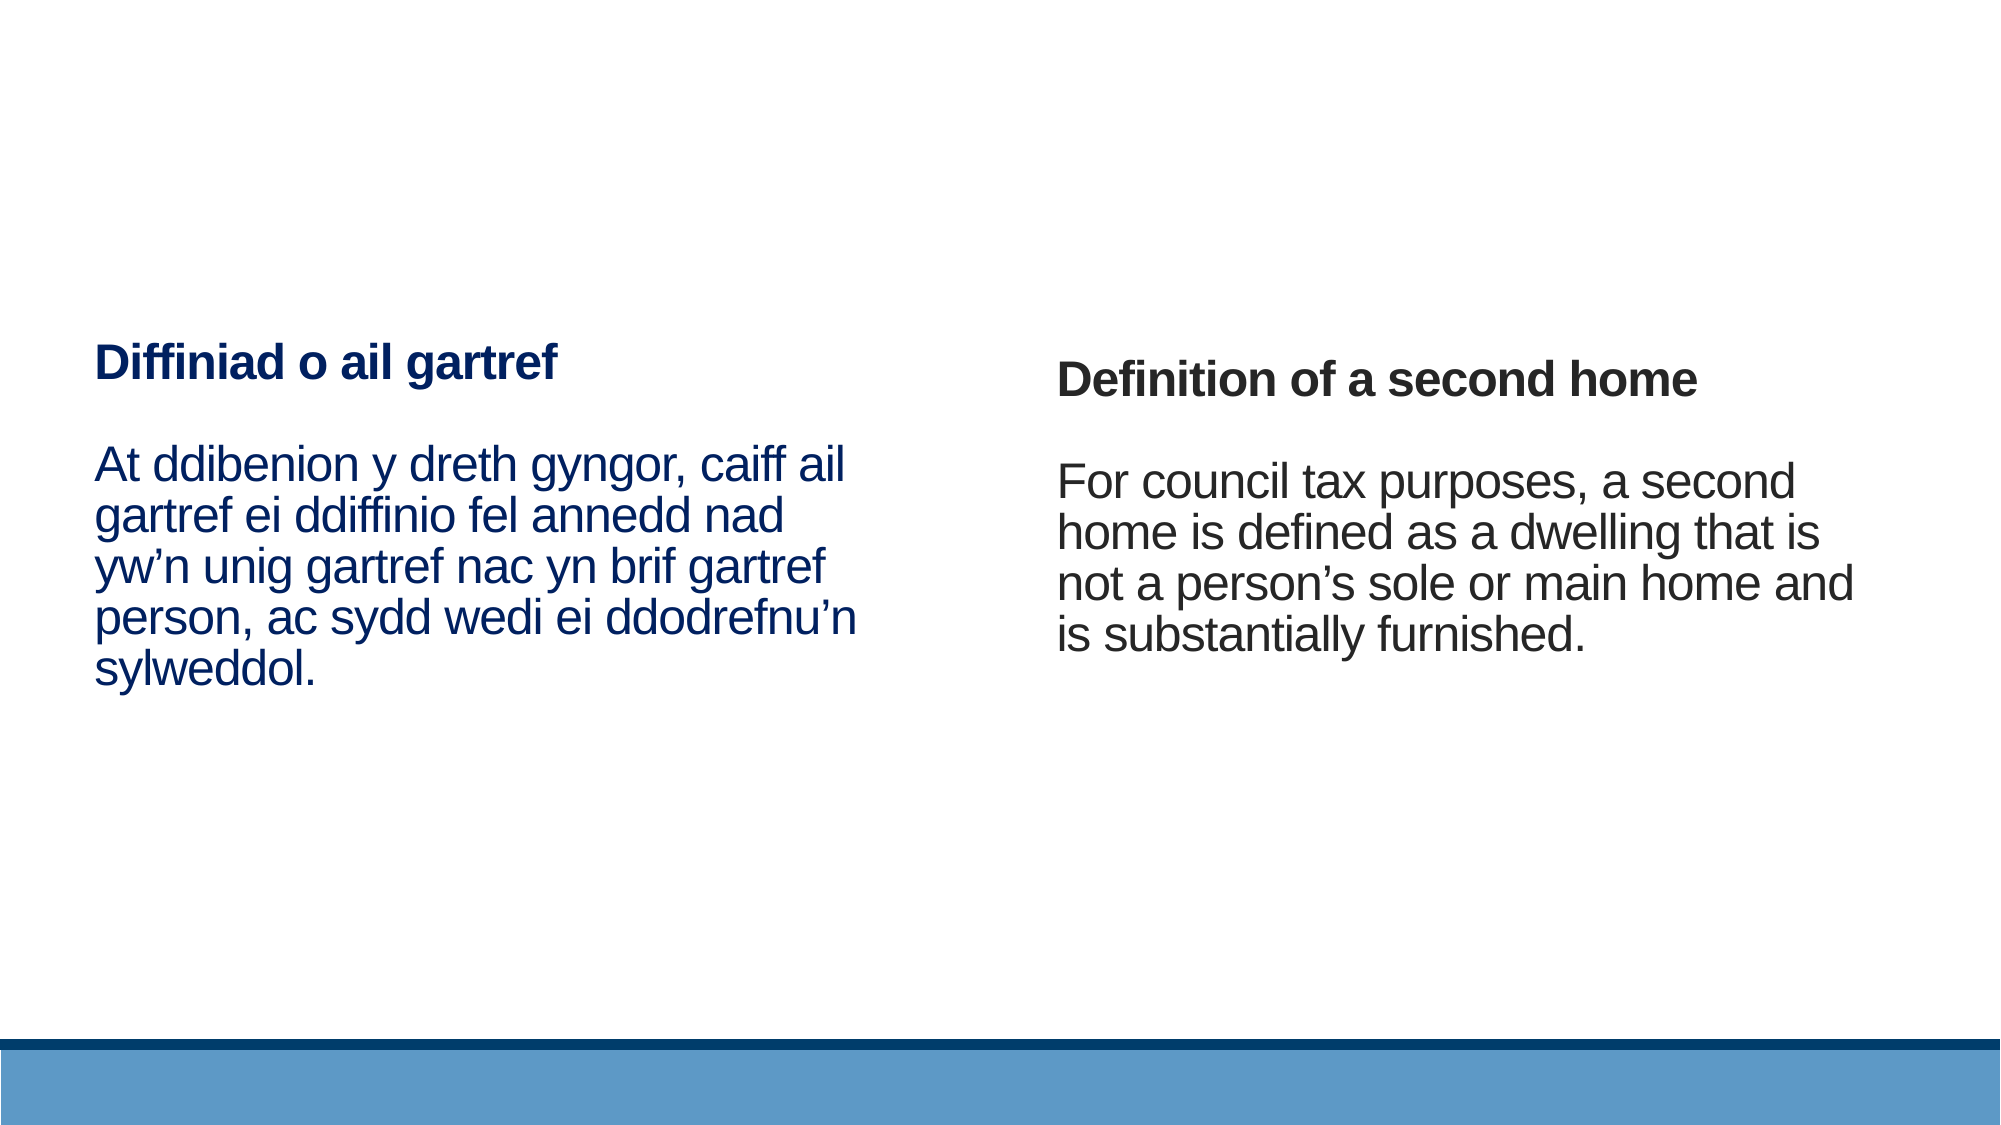

Definition of a second home
For council tax purposes, a second home is defined as a dwelling that is not a person’s sole or main home and is substantially furnished.
# Diffiniad o ail gartref At ddibenion y dreth gyngor, caiff ail gartref ei ddiffinio fel annedd nad yw’n unig gartref nac yn brif gartref person, ac sydd wedi ei ddodrefnu’n sylweddol.